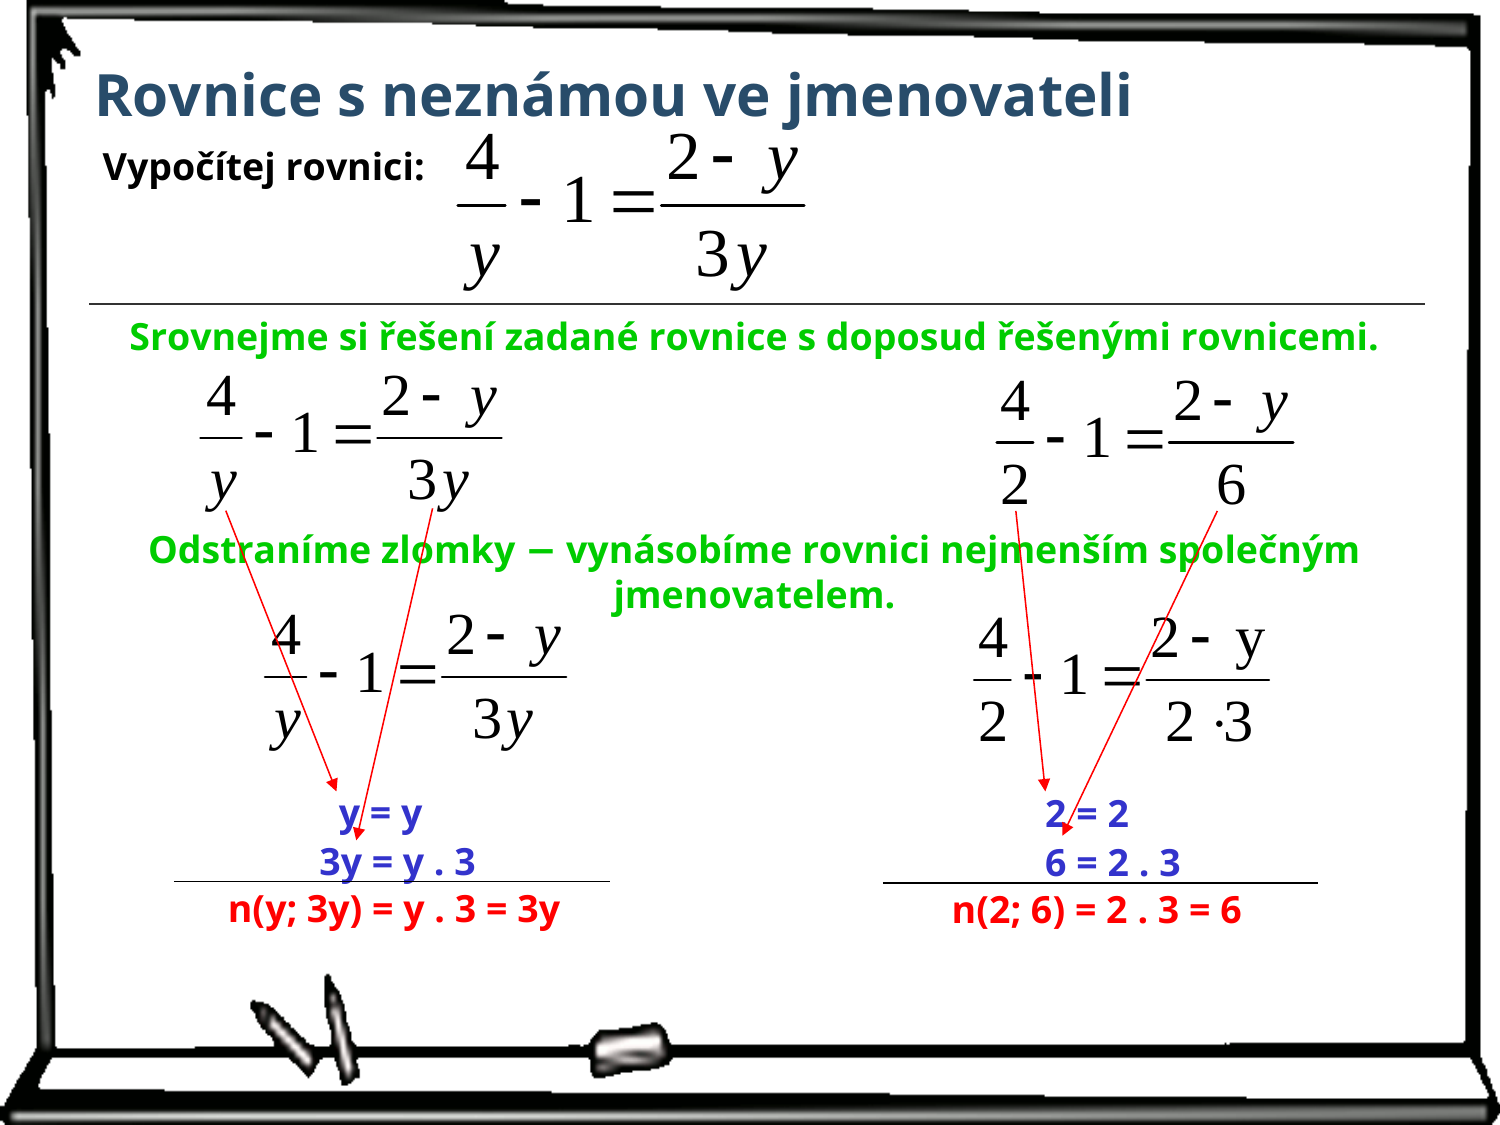

Rovnice s neznámou ve jmenovateli
Vypočítej rovnici:
Srovnejme si řešení zadané rovnice s doposud řešenými rovnicemi.
Odstraníme zlomky − vynásobíme rovnici nejmenším společným jmenovatelem.
y = y
2 = 2
3y = y . 3
6 = 2 . 3
n(y; 3y) = y . 3 = 3y
n(2; 6) = 2 . 3 = 6